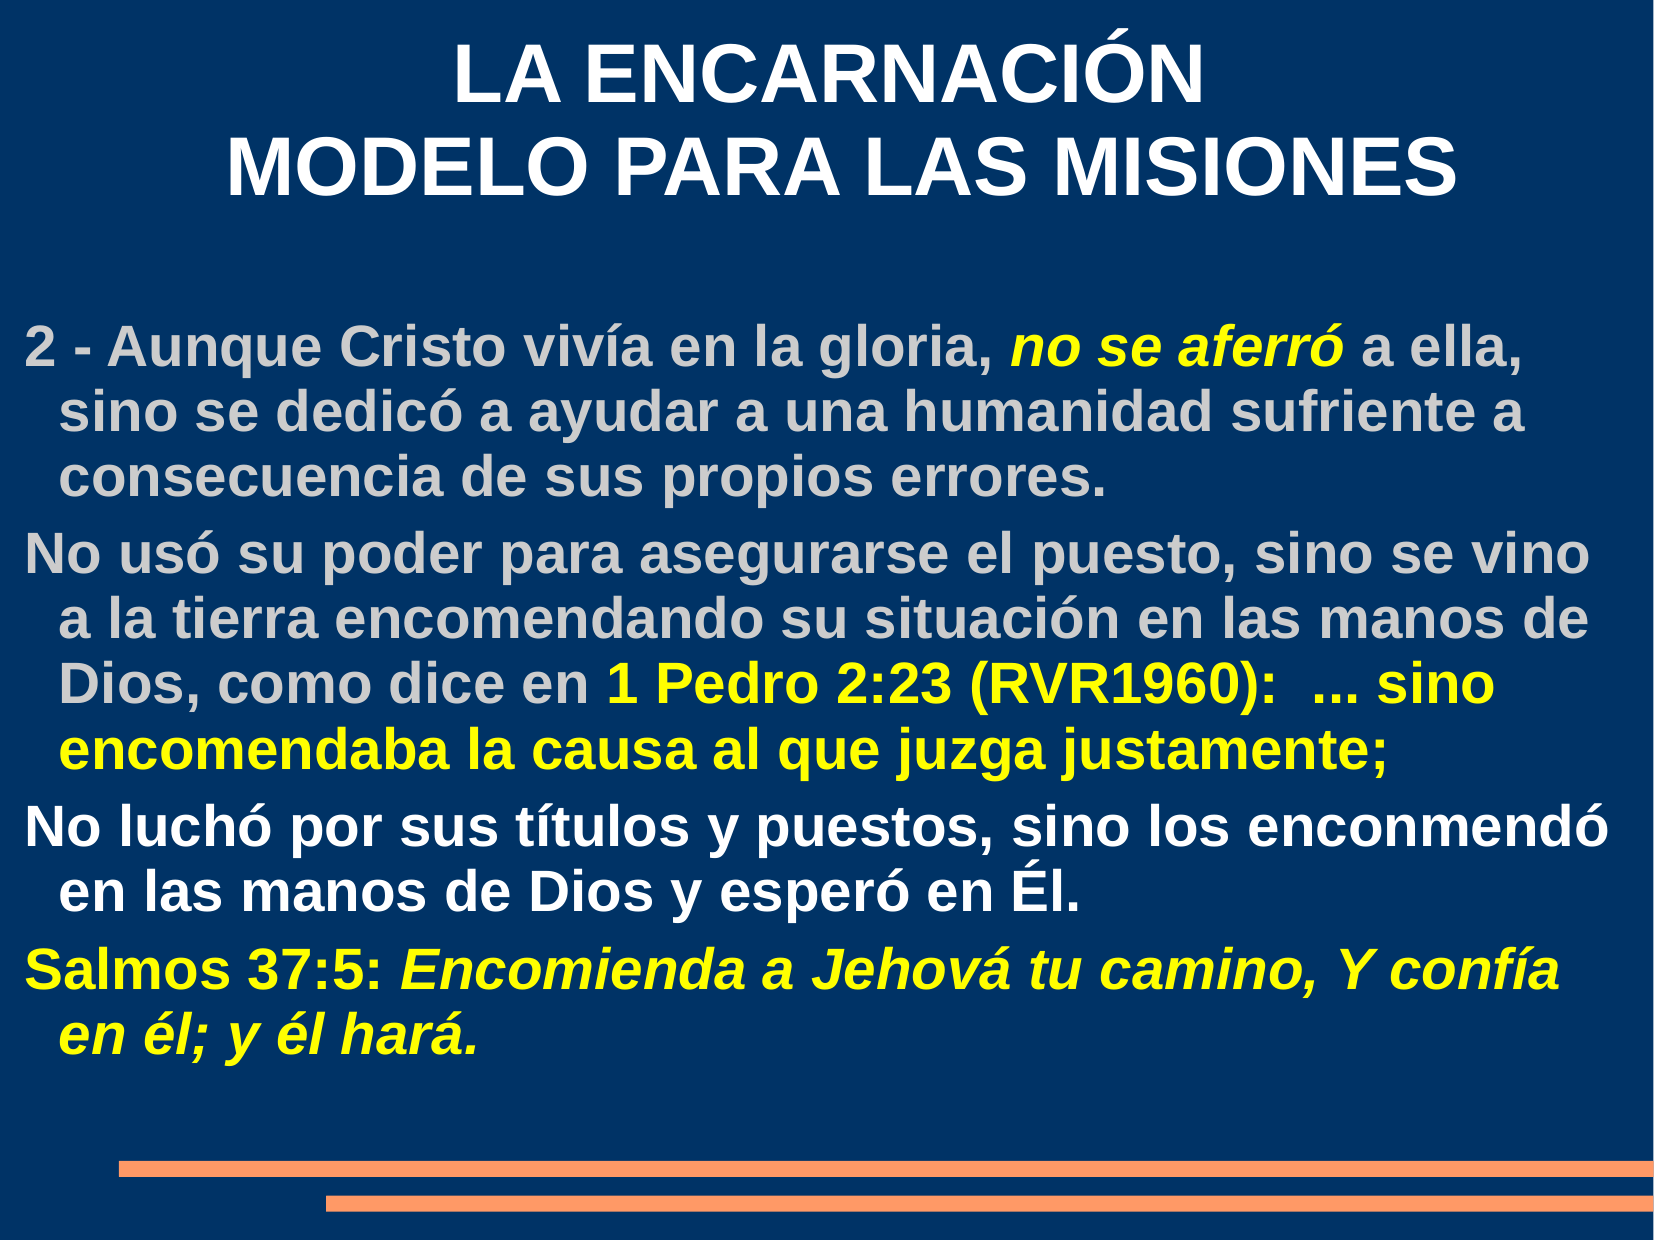

# LA ENCARNACIÓN MODELO PARA LAS MISIONES
2 - Aunque Cristo vivía en la gloria, no se aferró a ella, sino se dedicó a ayudar a una humanidad sufriente a consecuencia de sus propios errores.
No usó su poder para asegurarse el puesto, sino se vino a la tierra encomendando su situación en las manos de Dios, como dice en 1 Pedro 2:23 (RVR1960): ... sino encomendaba la causa al que juzga justamente;
No luchó por sus títulos y puestos, sino los enconmendó en las manos de Dios y esperó en Él.
Salmos 37:5: Encomienda a Jehová tu camino, Y confía en él; y él hará.